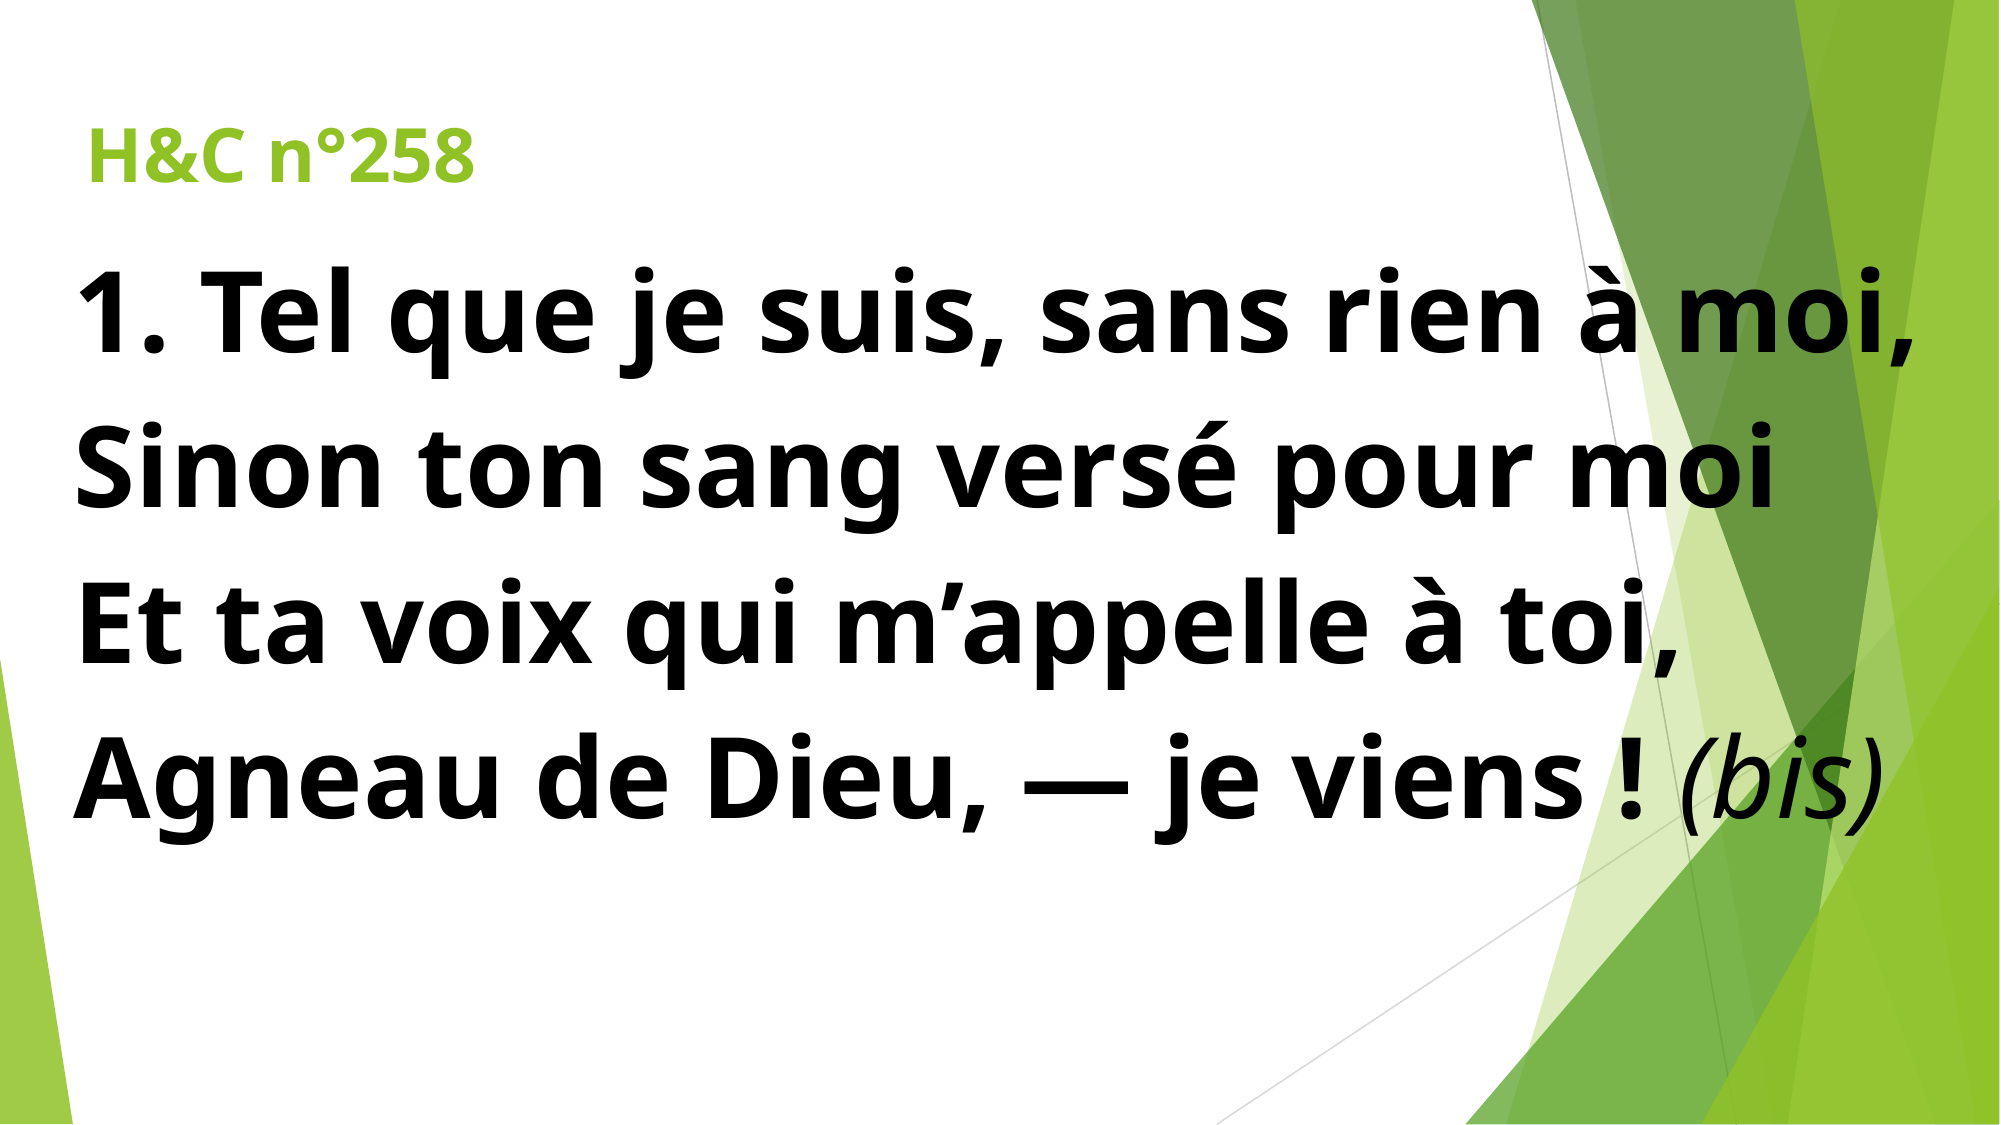

H&C n°258
1. Tel que je suis, sans rien à moi,
Sinon ton sang versé pour moi
Et ta voix qui m’appelle à toi,
Agneau de Dieu, — je viens ! (bis)